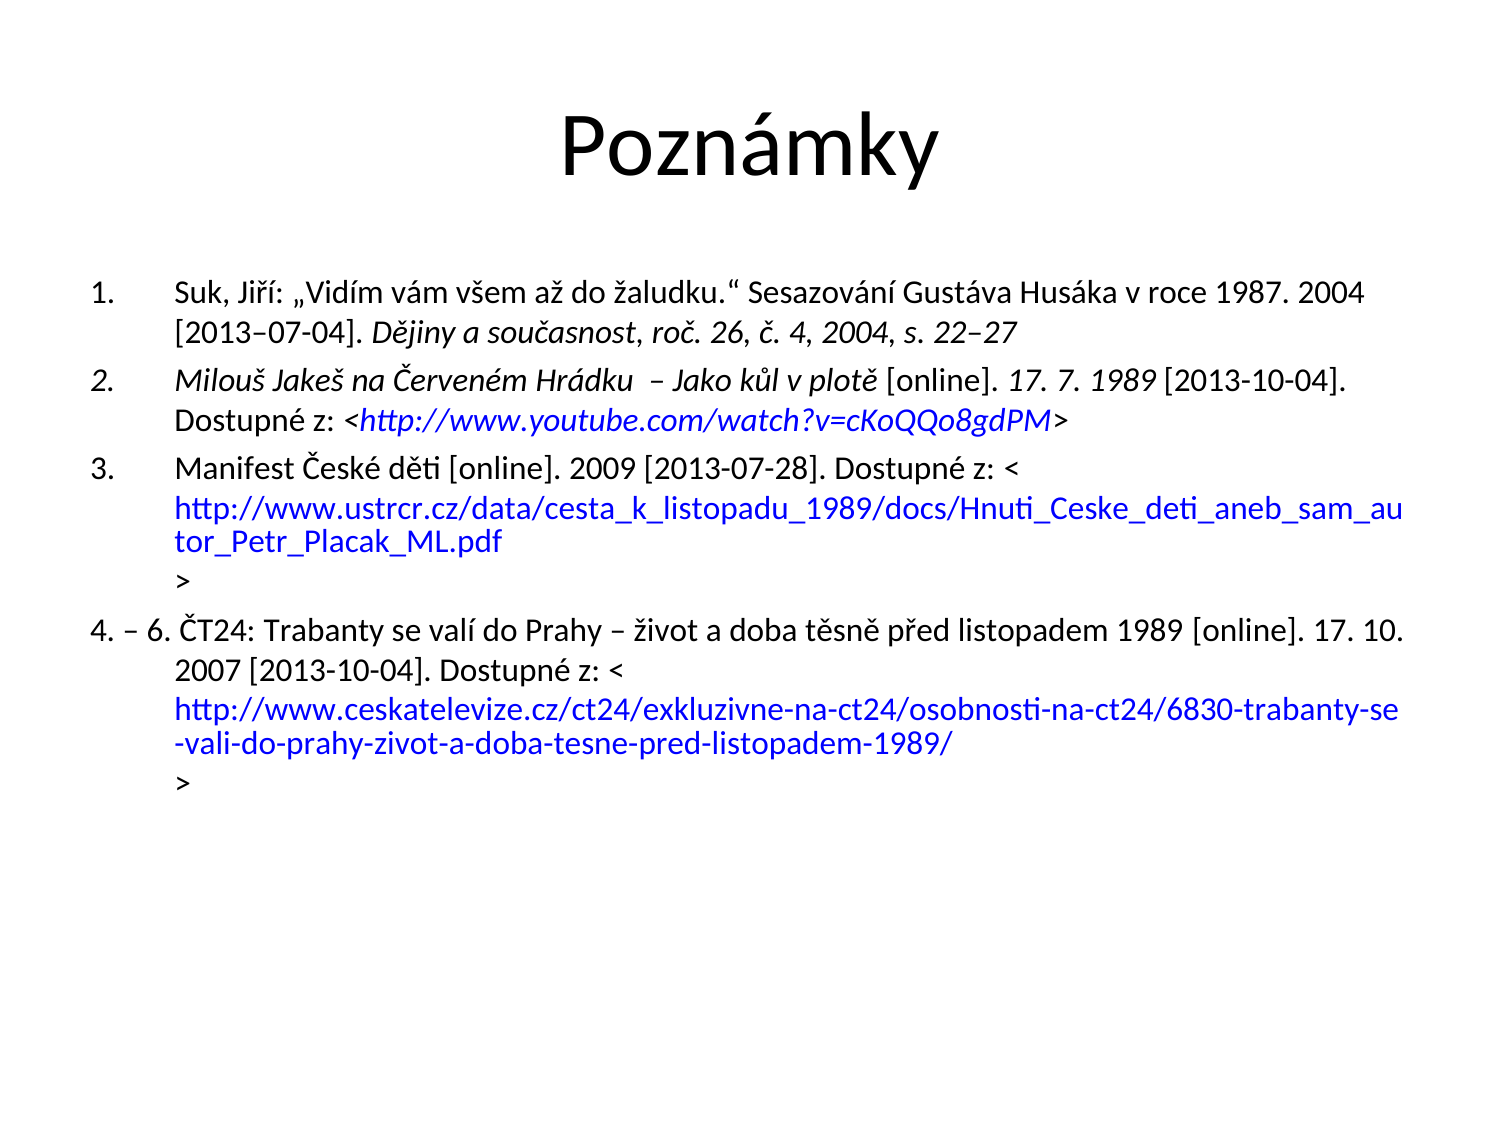

# Poznámky
Suk, Jiří: „Vidím vám všem až do žaludku.“ Sesazování Gustáva Husáka v roce 1987. 2004 [2013–07-04]. Dějiny a současnost, roč. 26, č. 4, 2004, s. 22–27
Milouš Jakeš na Červeném Hrádku – Jako kůl v plotě [online]. 17. 7. 1989 [2013-10-04]. Dostupné z: <http://www.youtube.com/watch?v=cKoQQo8gdPM>
Manifest České děti [online]. 2009 [2013-07-28]. Dostupné z: <http://www.ustrcr.cz/data/cesta_k_listopadu_1989/docs/Hnuti_Ceske_deti_aneb_sam_autor_Petr_Placak_ML.pdf>
4. – 6. ČT24: Trabanty se valí do Prahy – život a doba těsně před listopadem 1989 [online]. 17. 10. 2007 [2013-10-04]. Dostupné z: <http://www.ceskatelevize.cz/ct24/exkluzivne-na-ct24/osobnosti-na-ct24/6830-trabanty-se-vali-do-prahy-zivot-a-doba-tesne-pred-listopadem-1989/>